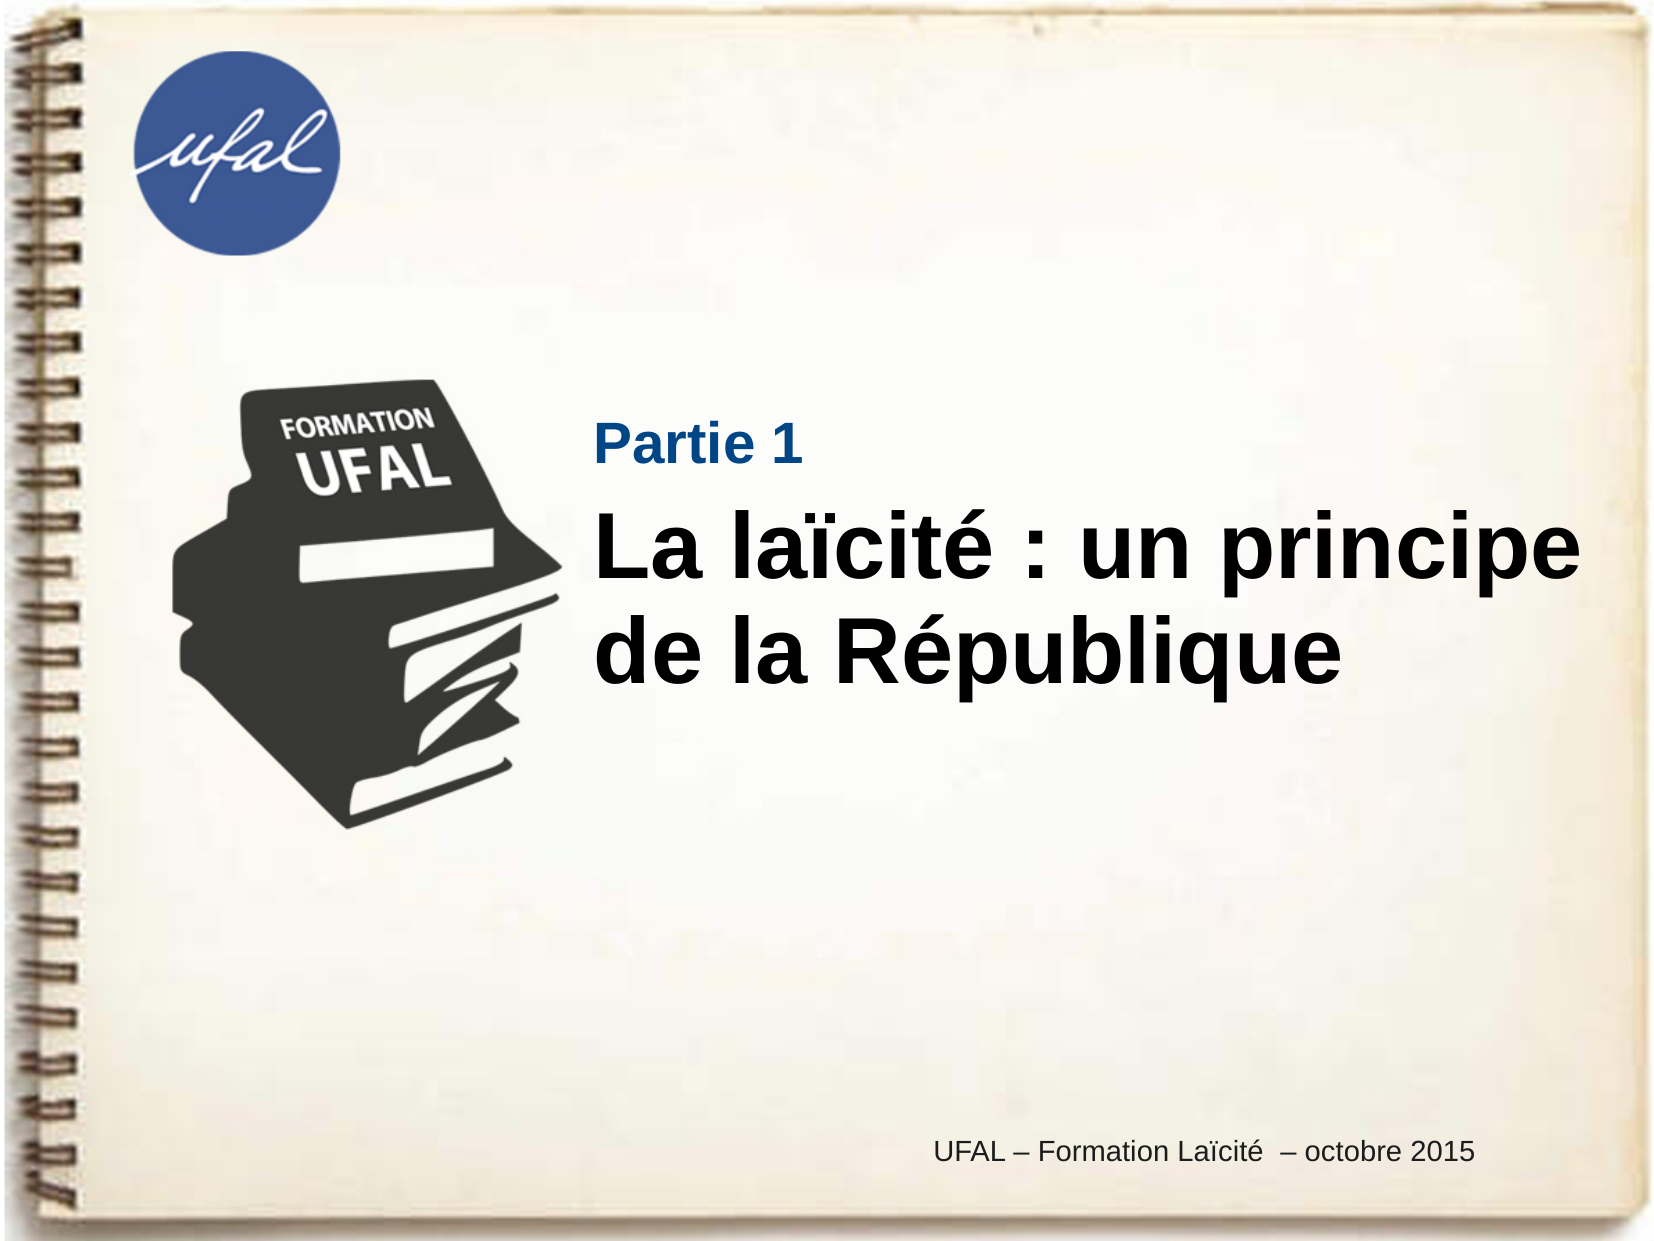

Partie 1
La laïcité : un principe de la République
UFAL – Formation Laïcité – octobre 2015